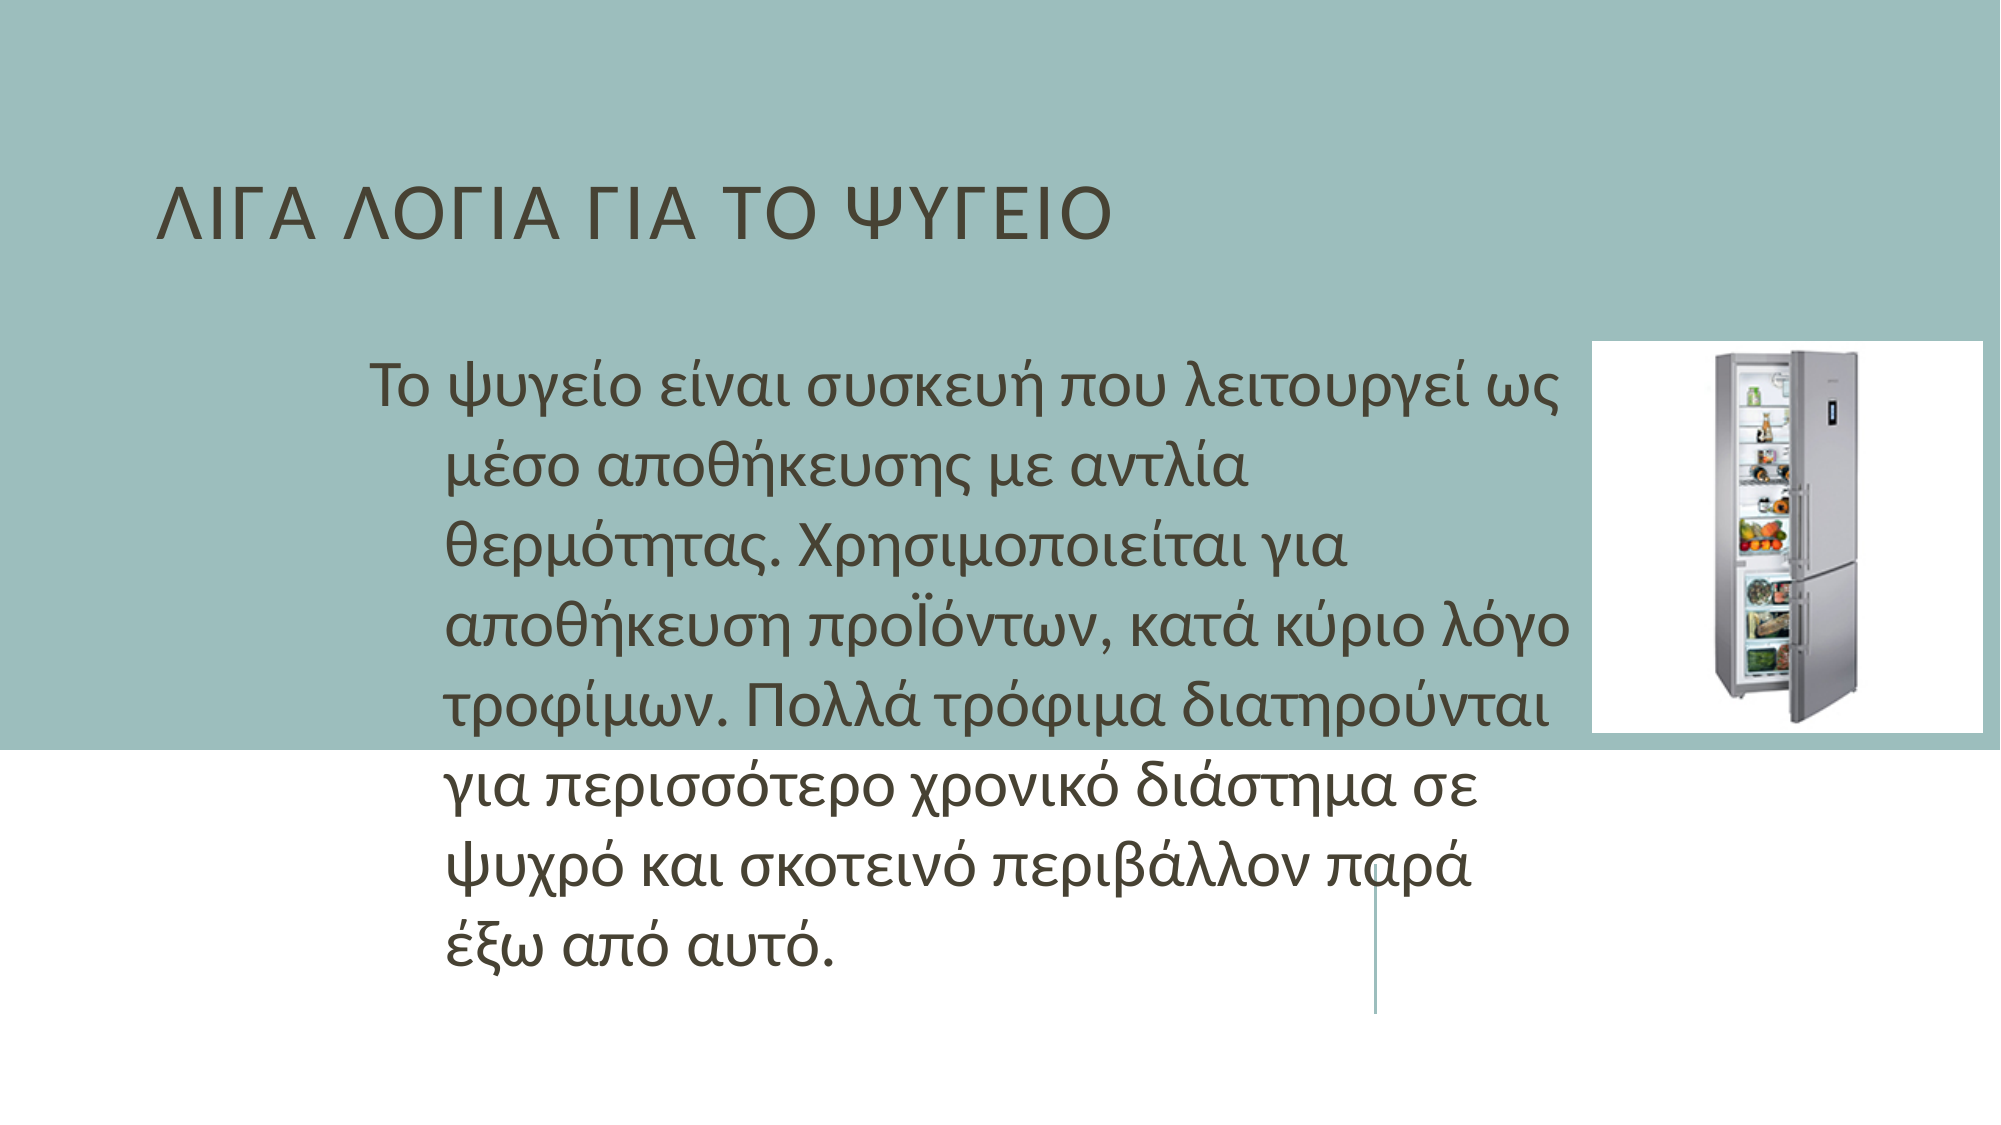

# ΛΙγα ΛΟγια για το ψυγεΙο
Το ψυγείο είναι συσκευή που λειτουργεί ως μέσο αποθήκευσης με αντλία θερμότητας. Χρησιμοποιείται για αποθήκευση προΪόντων, κατά κύριο λόγο τροφίμων. Πολλά τρόφιμα διατηρούνται για περισσότερο χρονικό διάστημα σε ψυχρό και σκοτεινό περιβάλλον παρά έξω από αυτό.